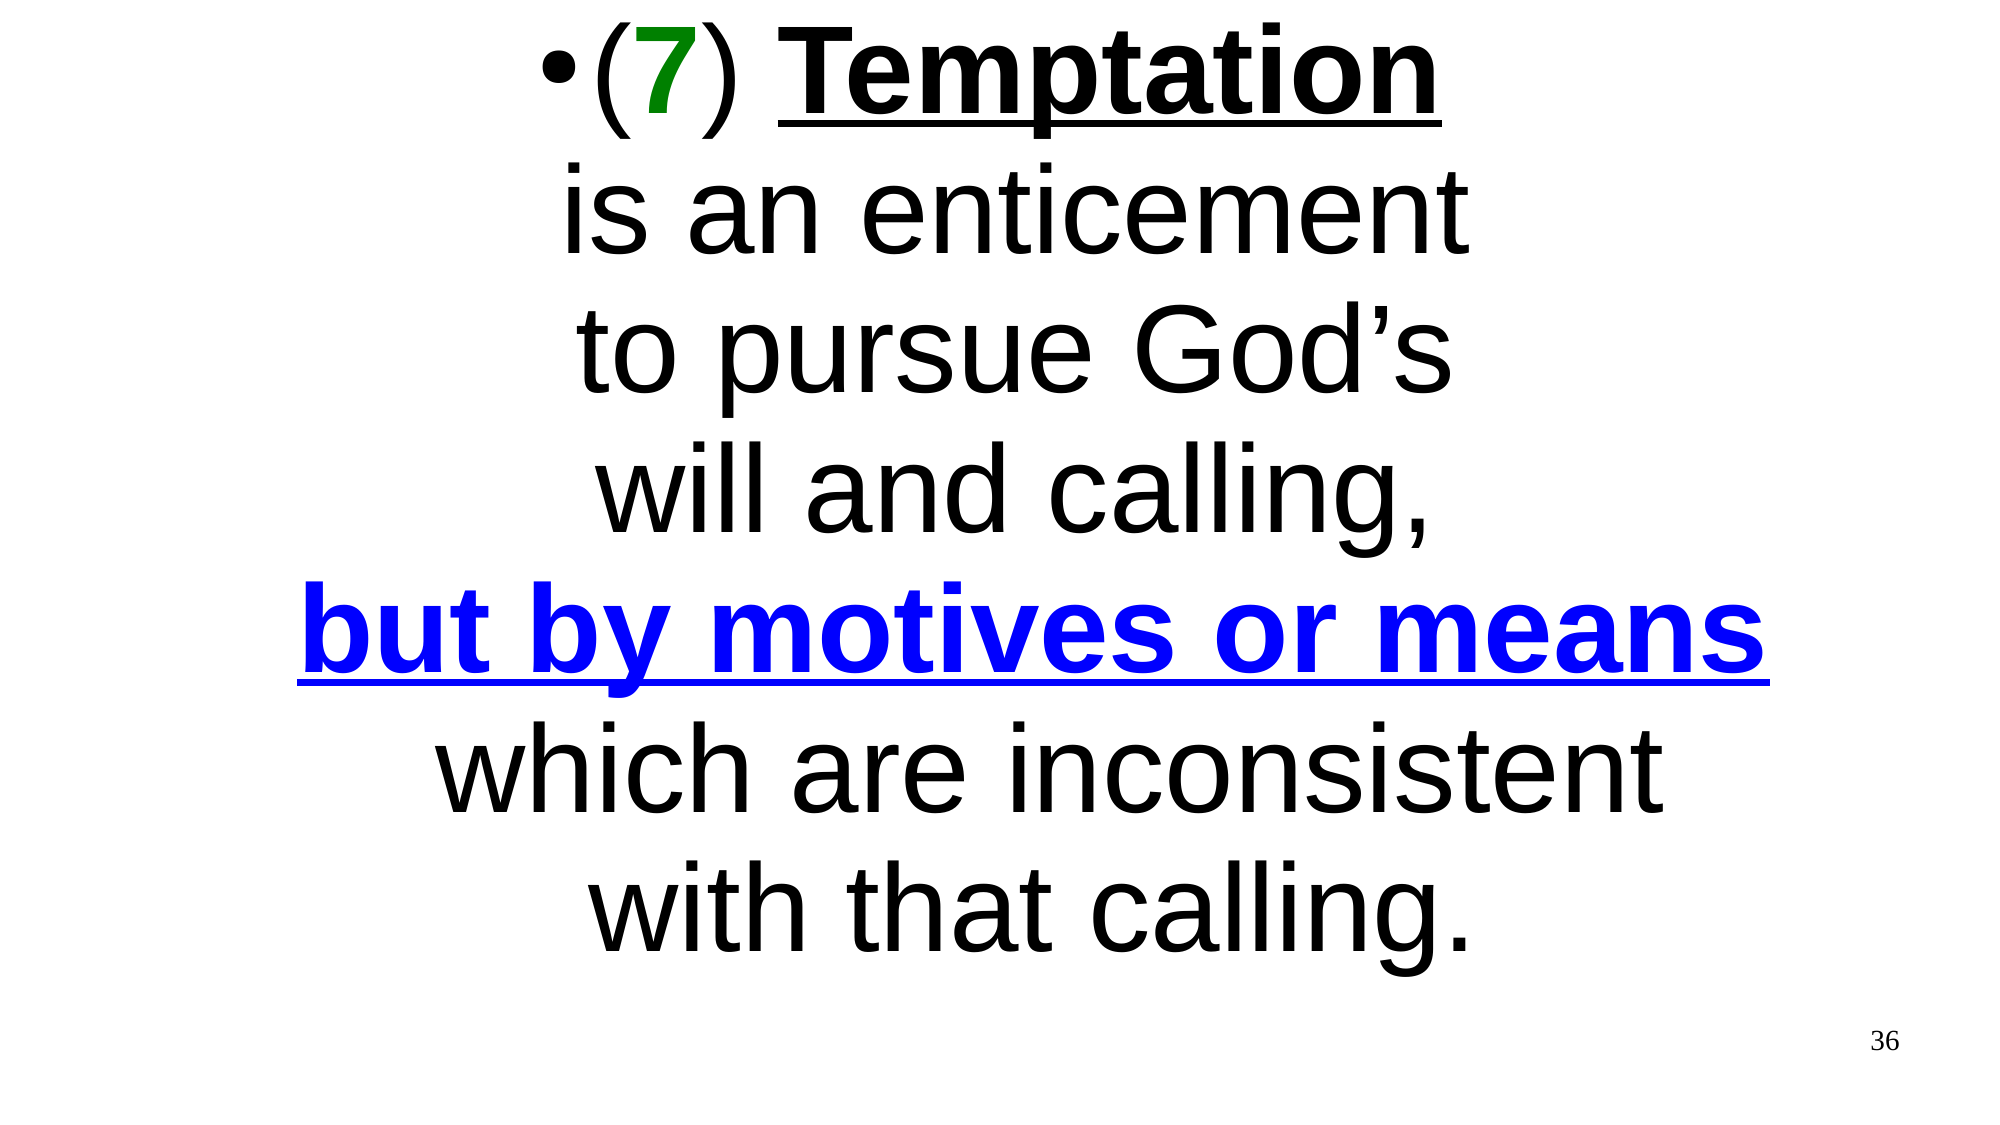

# (7) Temptation is an enticement to pursue God’s will and calling, but by motives or means which are inconsistent with that calling.
36